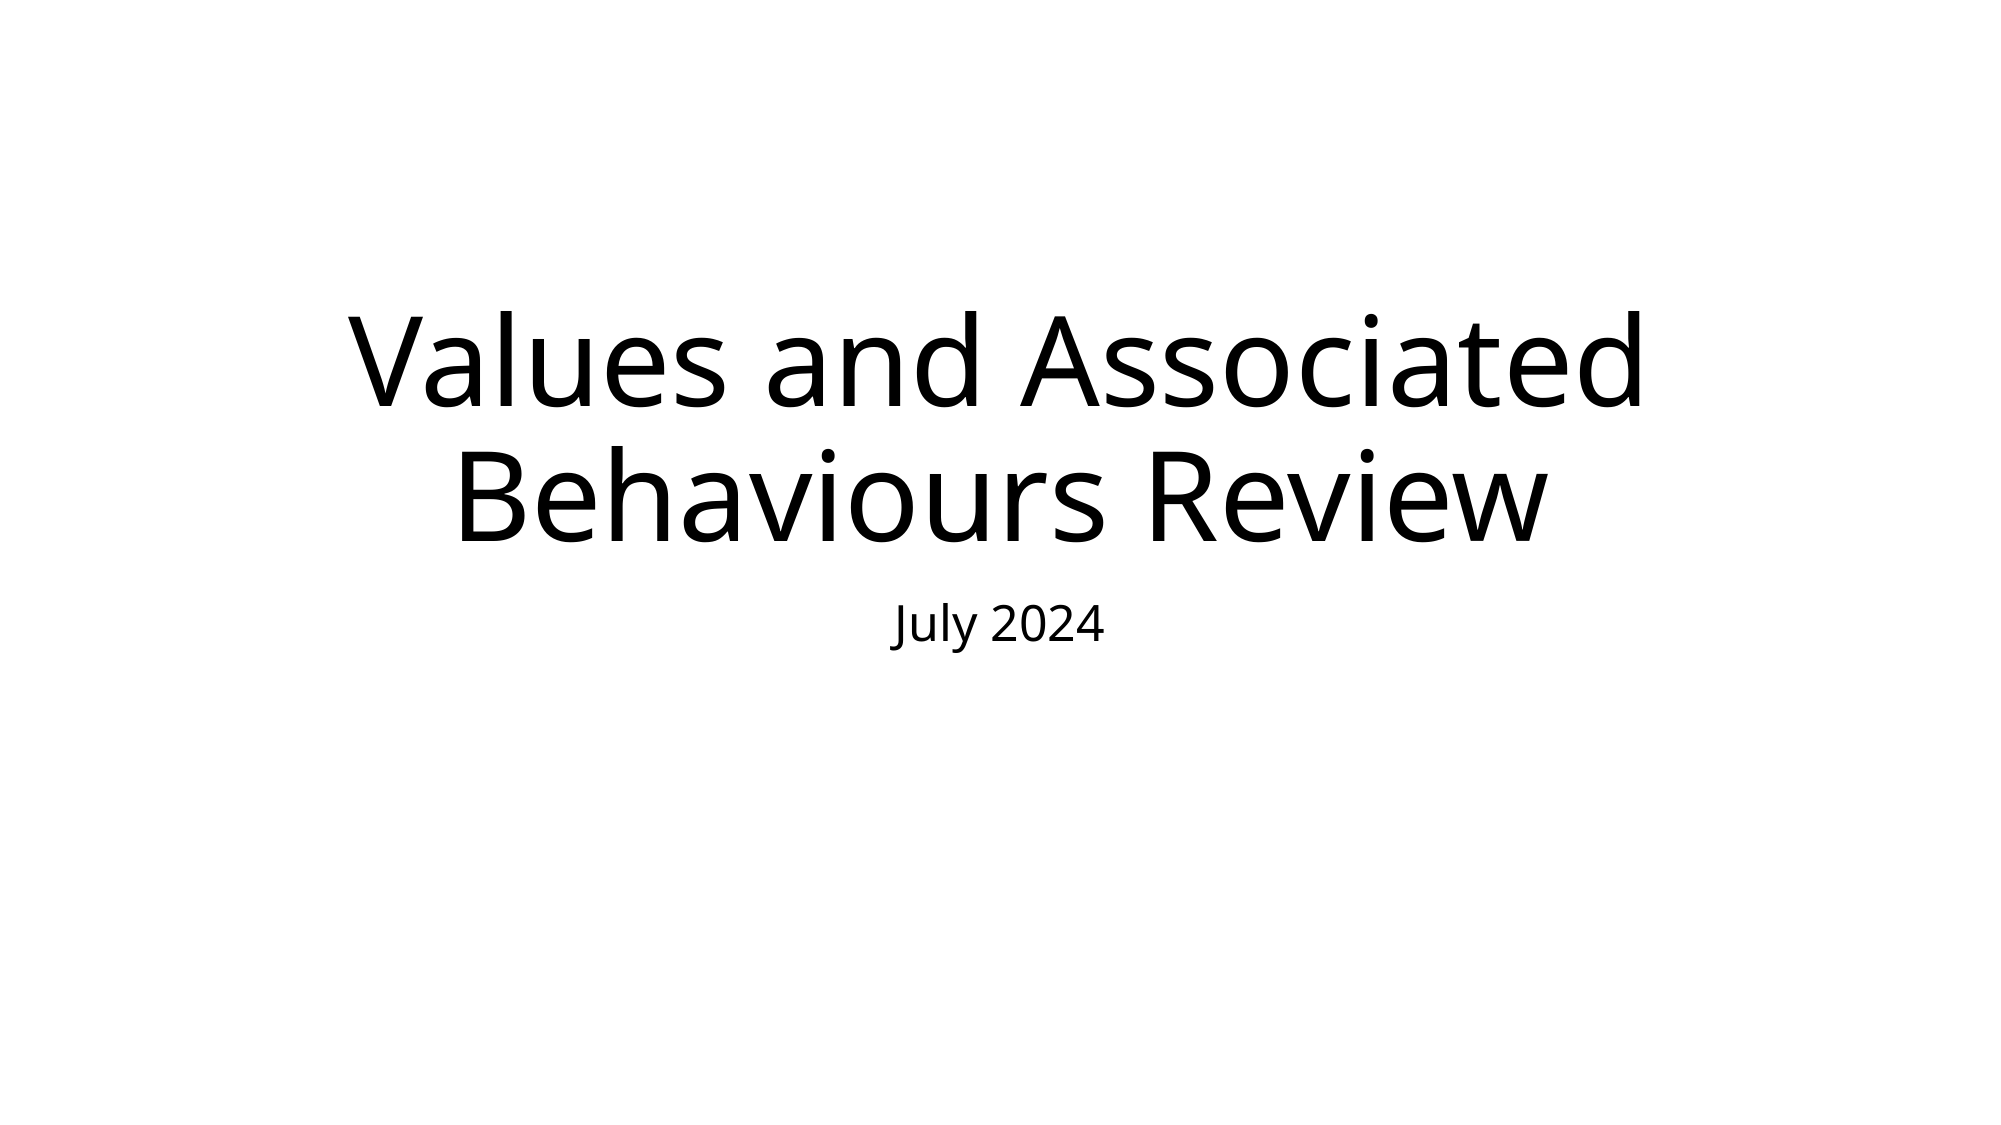

# Values and Associated Behaviours Review
July 2024